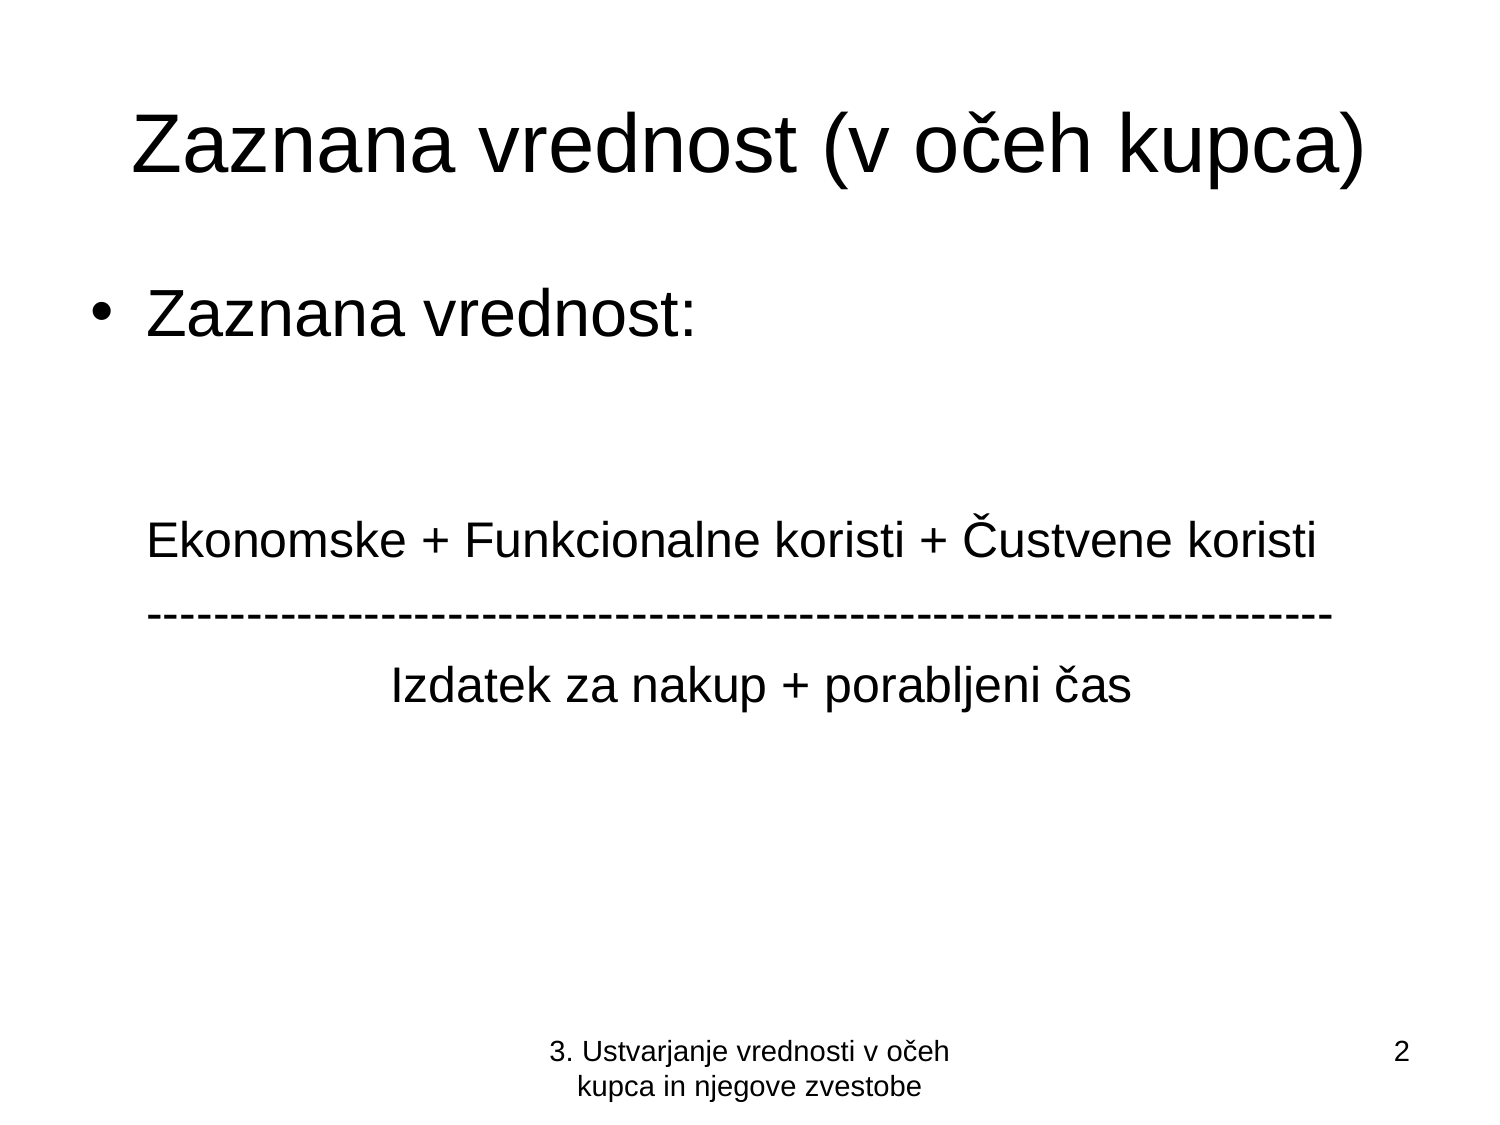

# Zaznana vrednost (v očeh kupca)
Zaznana vrednost:
	Ekonomske + Funkcionalne koristi + Čustvene koristi
	-----------------------------------------------------------------------
			Izdatek za nakup + porabljeni čas
3. Ustvarjanje vrednosti v očeh kupca in njegove zvestobe